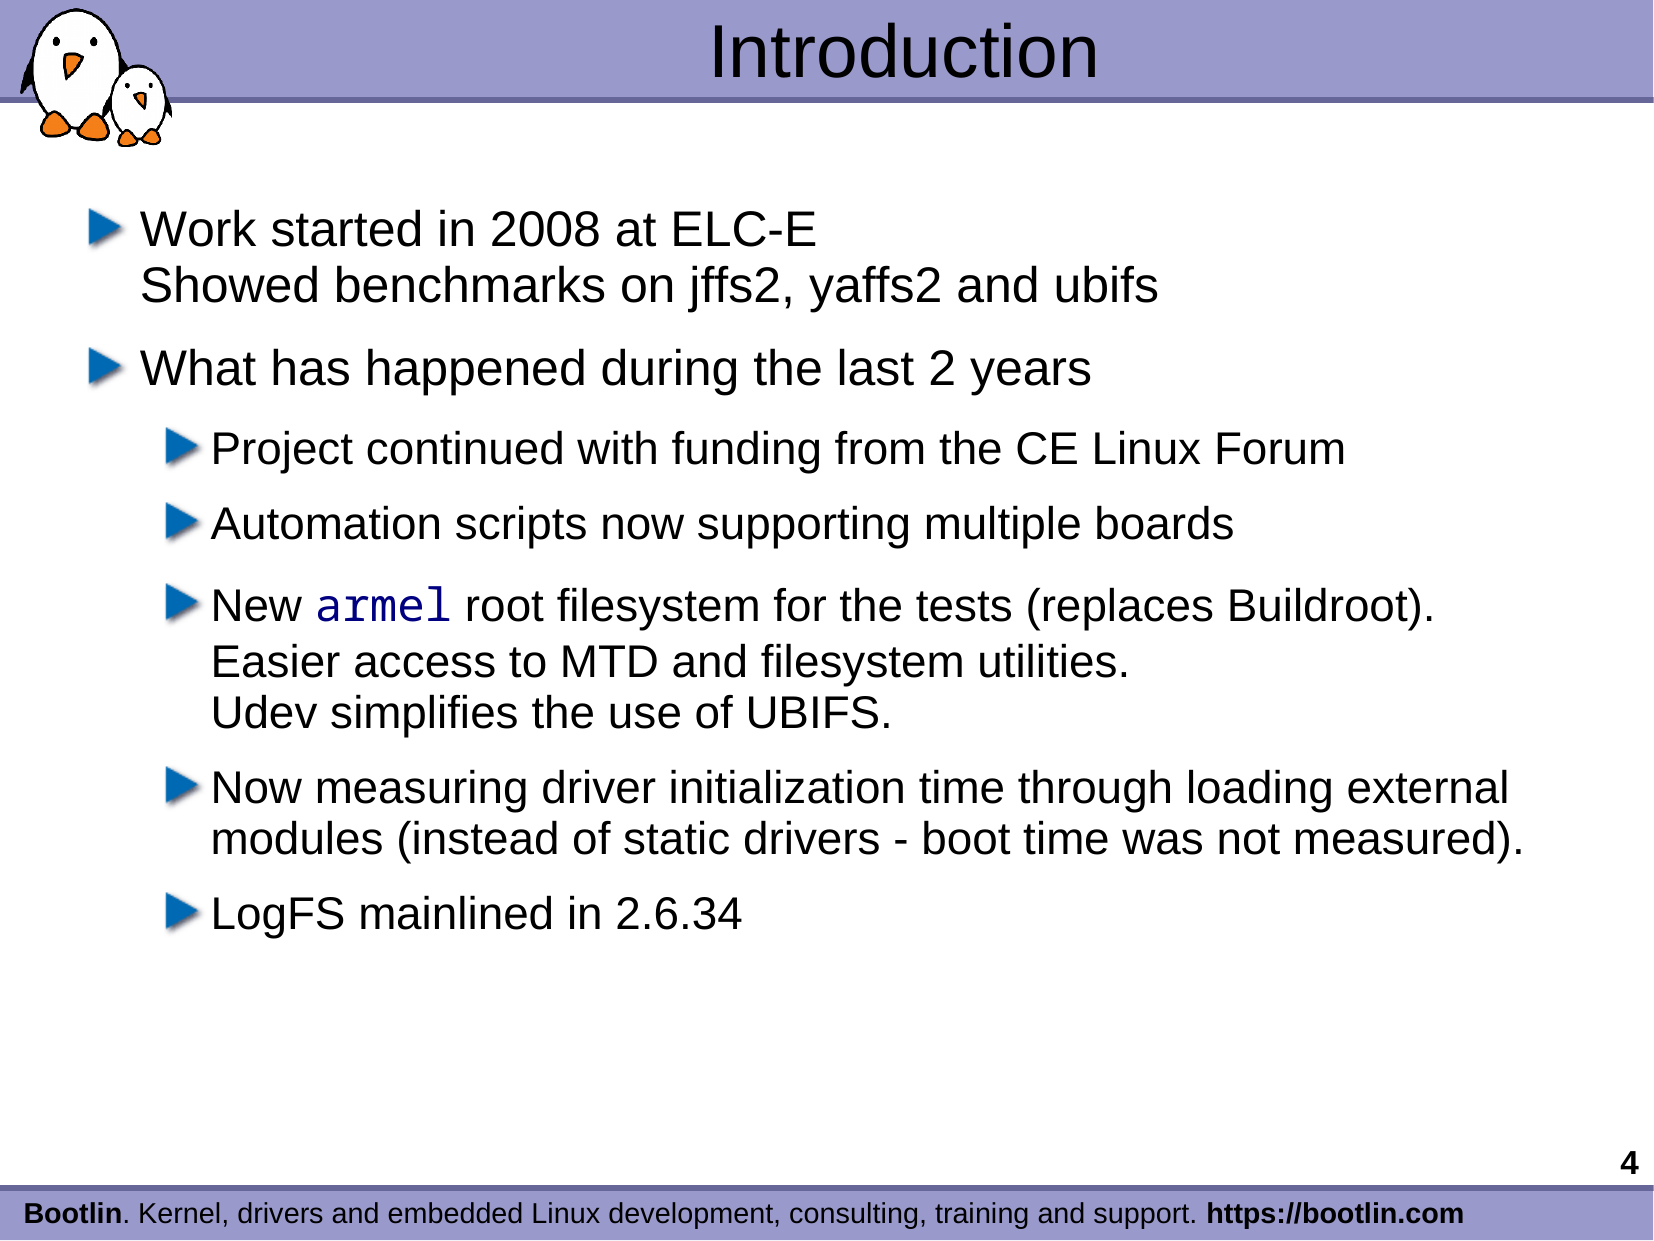

# Introduction
Work started in 2008 at ELC-E
Showed benchmarks on jffs2, yaffs2 and ubifs
What has happened during the last 2 years
Project continued with funding from the CE Linux Forum
Automation scripts now supporting multiple boards
New armel root filesystem for the tests (replaces Buildroot).
Easier access to MTD and filesystem utilities.
Udev simplifies the use of UBIFS.
Now measuring driver initialization time through loading external modules (instead of static drivers - boot time was not measured).
LogFS mainlined in 2.6.34